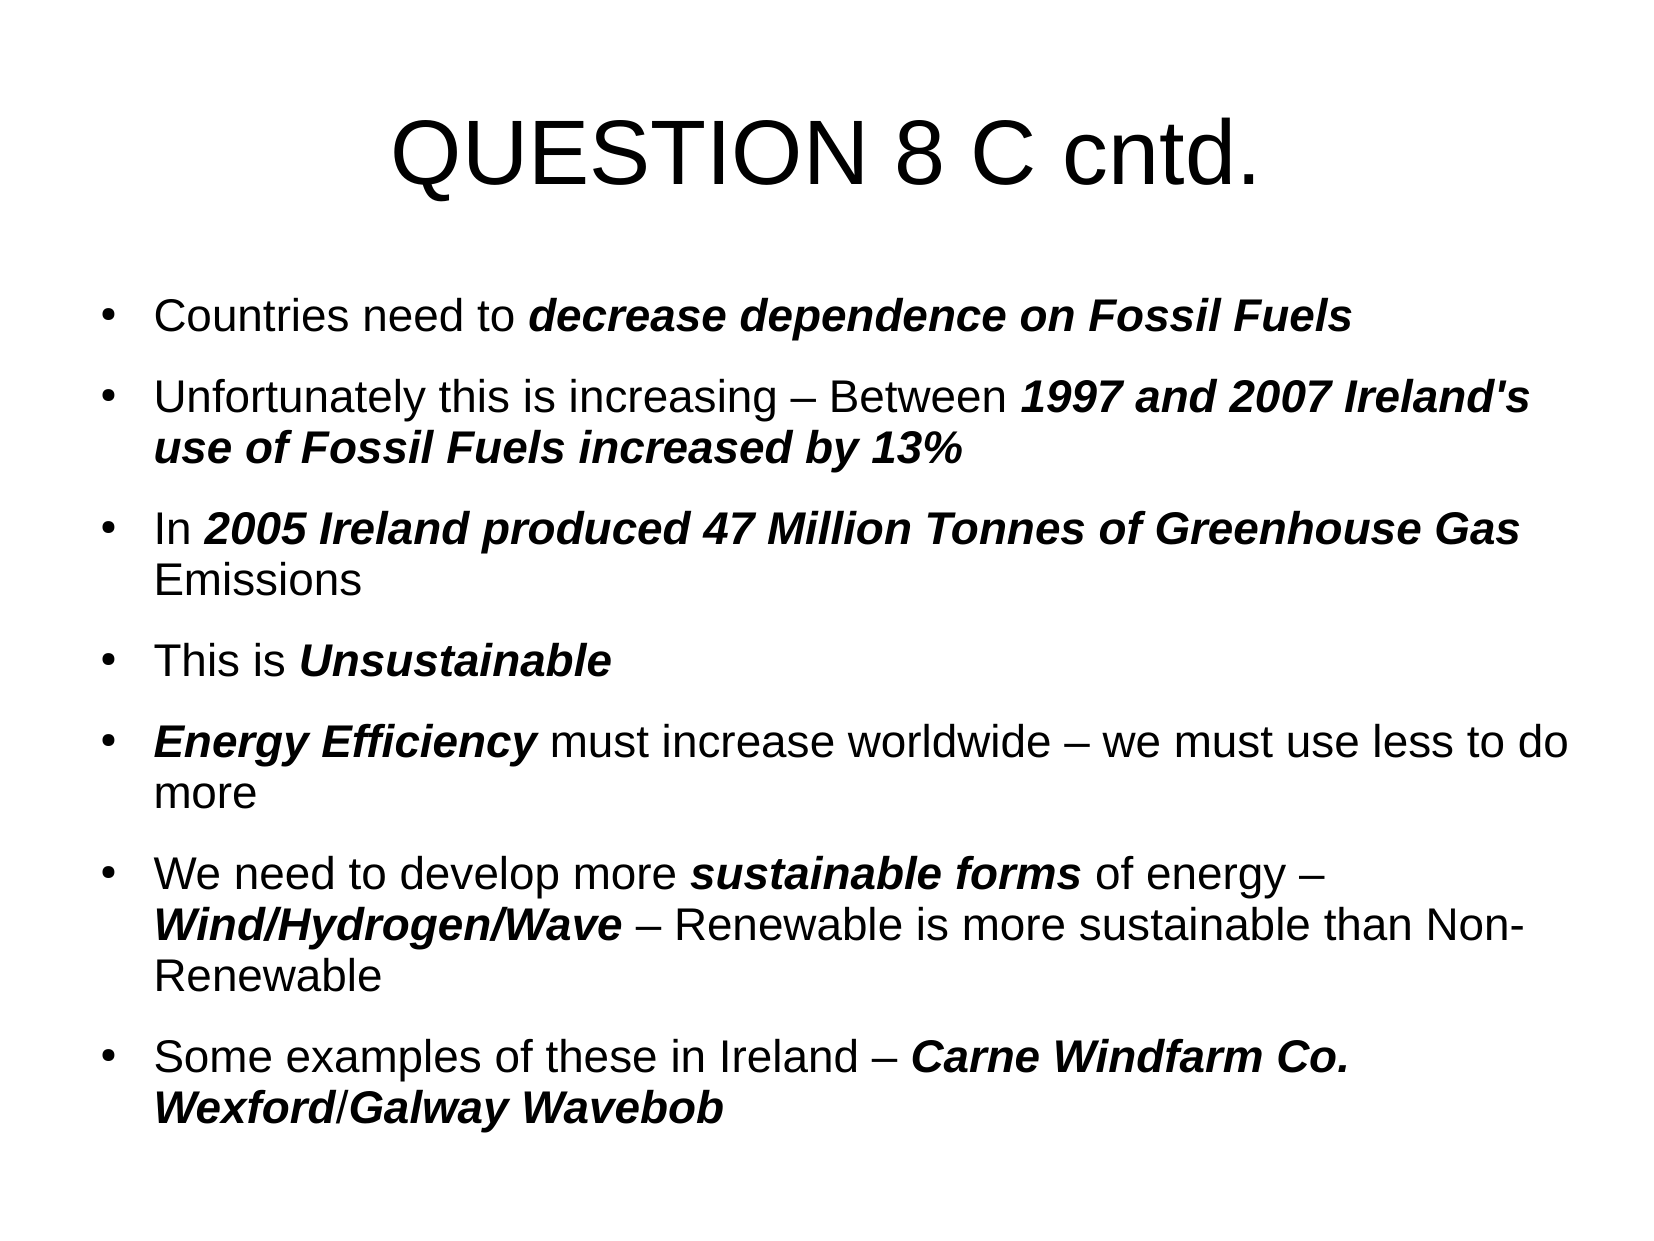

# QUESTION 8 C cntd.
Countries need to decrease dependence on Fossil Fuels
Unfortunately this is increasing – Between 1997 and 2007 Ireland's use of Fossil Fuels increased by 13%
In 2005 Ireland produced 47 Million Tonnes of Greenhouse Gas Emissions
This is Unsustainable
Energy Efficiency must increase worldwide – we must use less to do more
We need to develop more sustainable forms of energy – Wind/Hydrogen/Wave – Renewable is more sustainable than Non-Renewable
Some examples of these in Ireland – Carne Windfarm Co. Wexford/Galway Wavebob